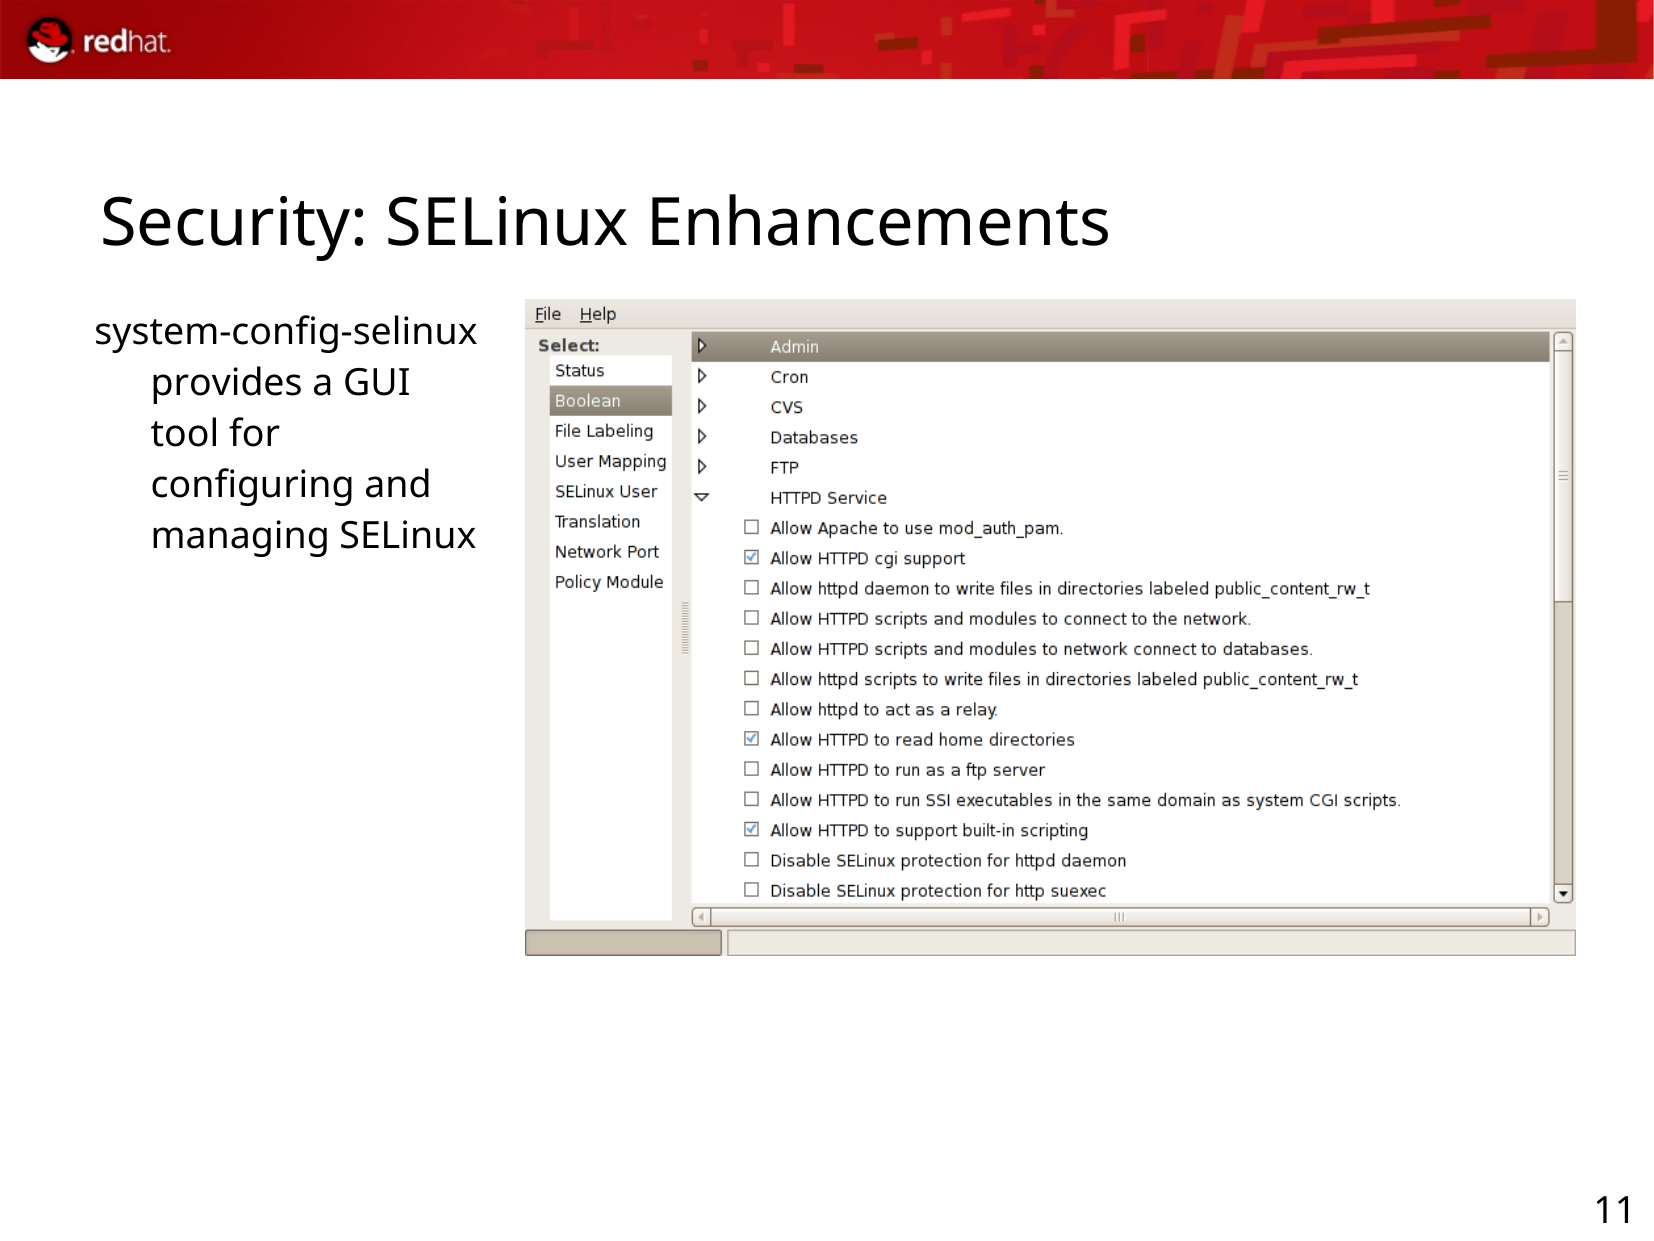

# Security: SELinux Enhancements
system-config-selinux provides a GUI tool for configuring and managing SELinux